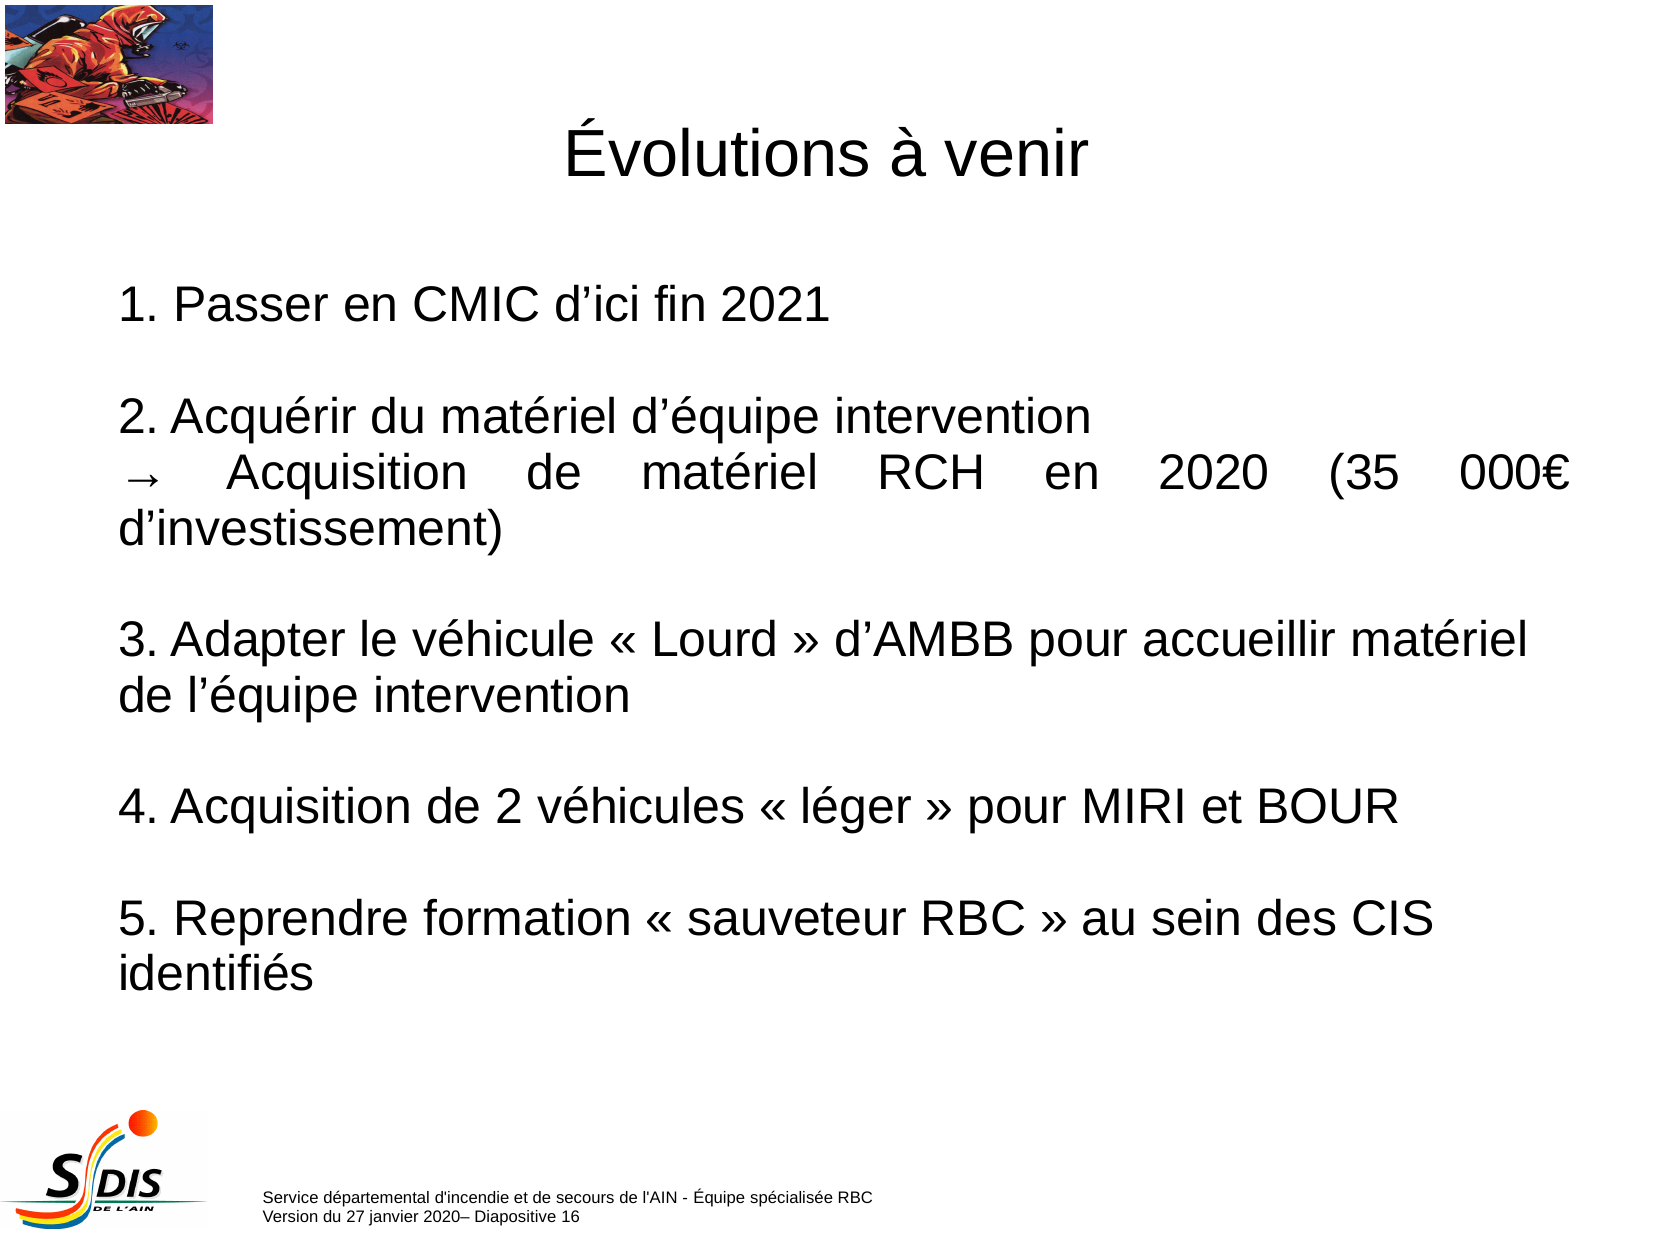

# Évolutions à venir
1. Passer en CMIC d’ici fin 2021
2. Acquérir du matériel d’équipe intervention
→ Acquisition de matériel RCH en 2020 (35 000€ d’investissement)
3. Adapter le véhicule « Lourd » d’AMBB pour accueillir matériel de l’équipe intervention
4. Acquisition de 2 véhicules « léger » pour MIRI et BOUR
5. Reprendre formation « sauveteur RBC » au sein des CIS identifiés